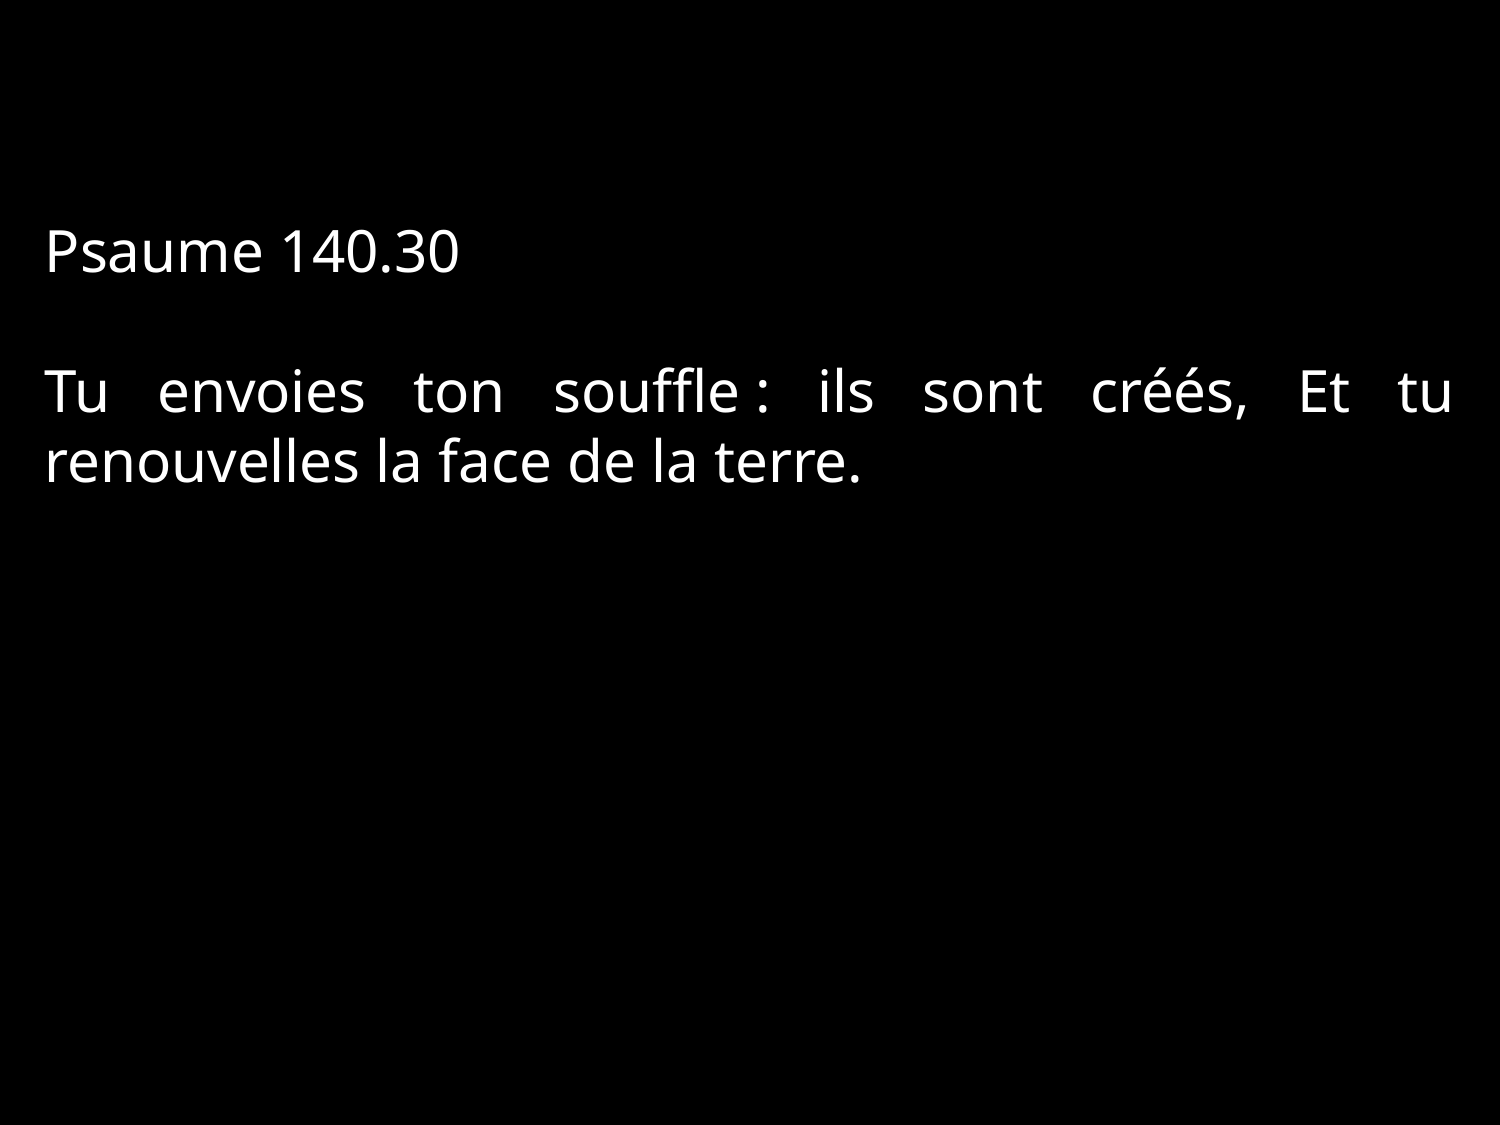

Psaume 140.30
Tu envoies ton souffle : ils sont créés, Et tu renouvelles la face de la terre.